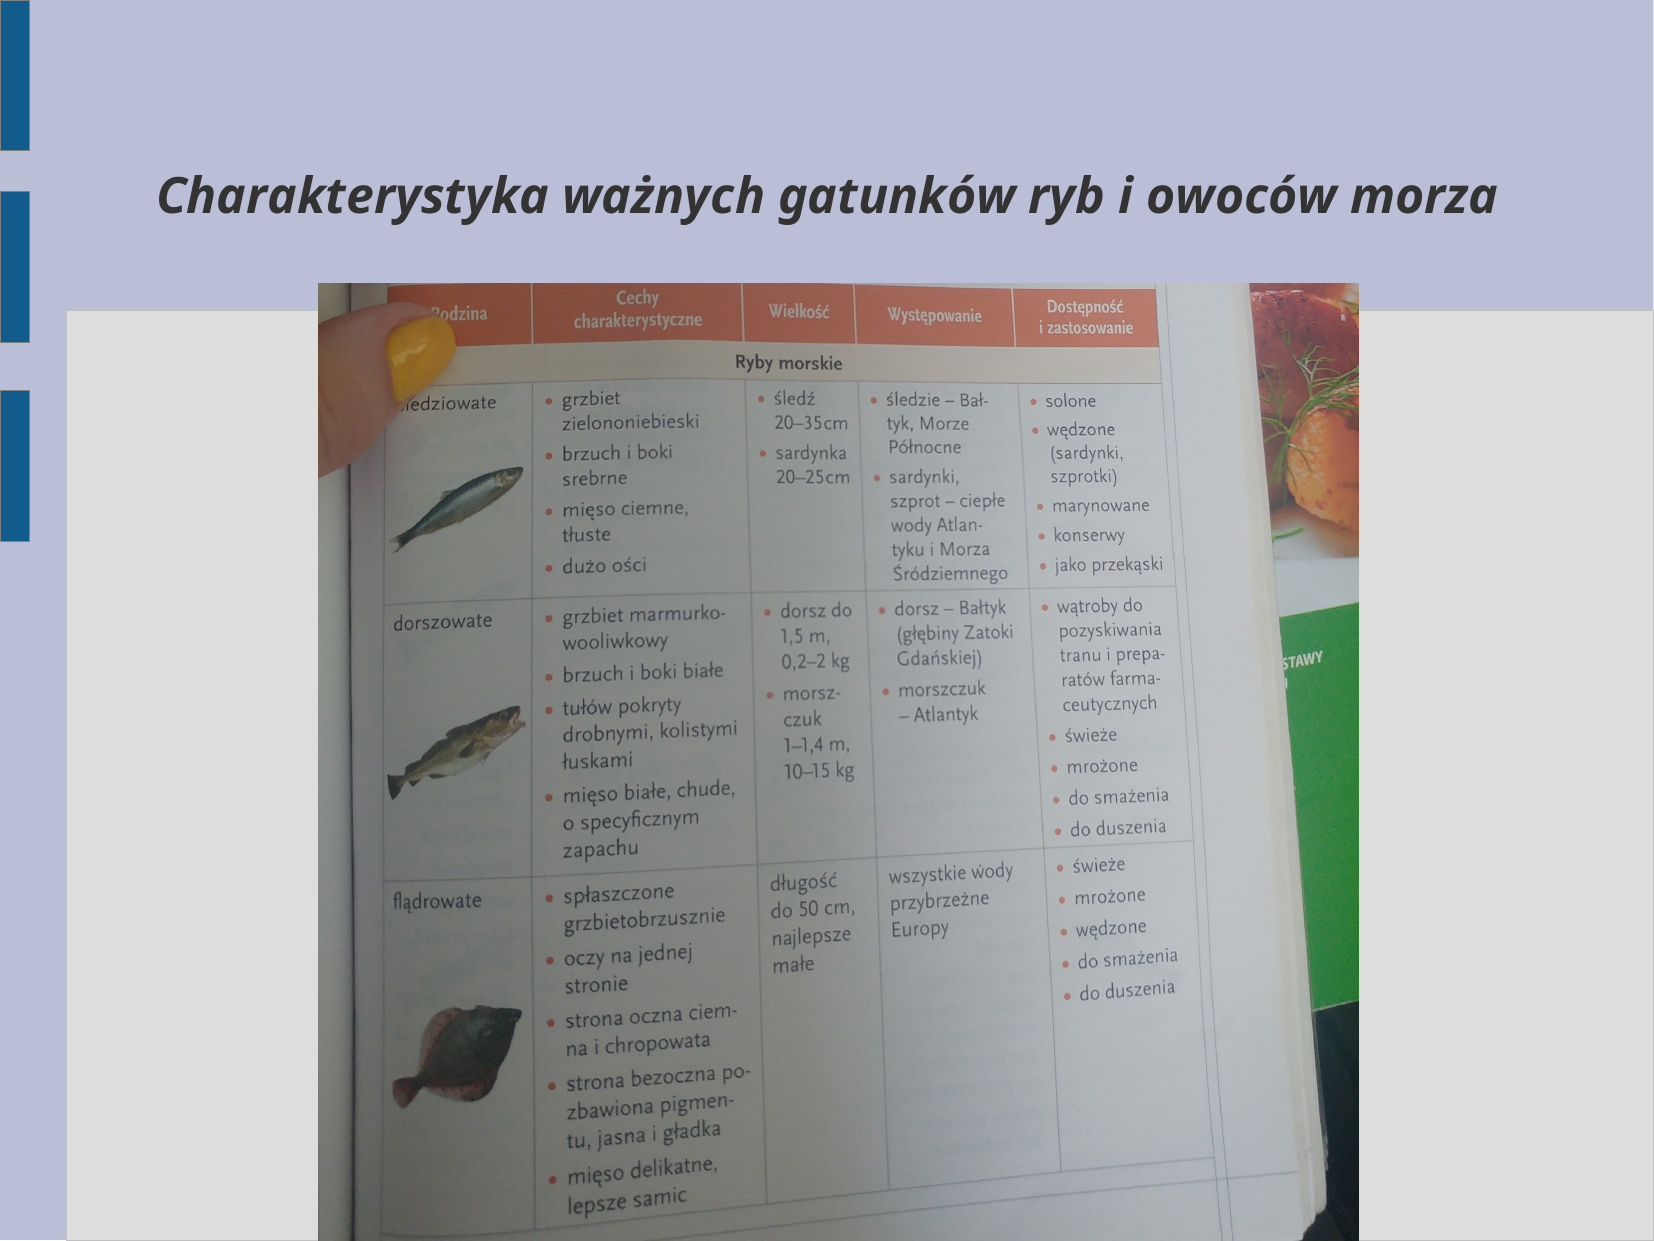

# Charakterystyka ważnych gatunków ryb i owoców morza